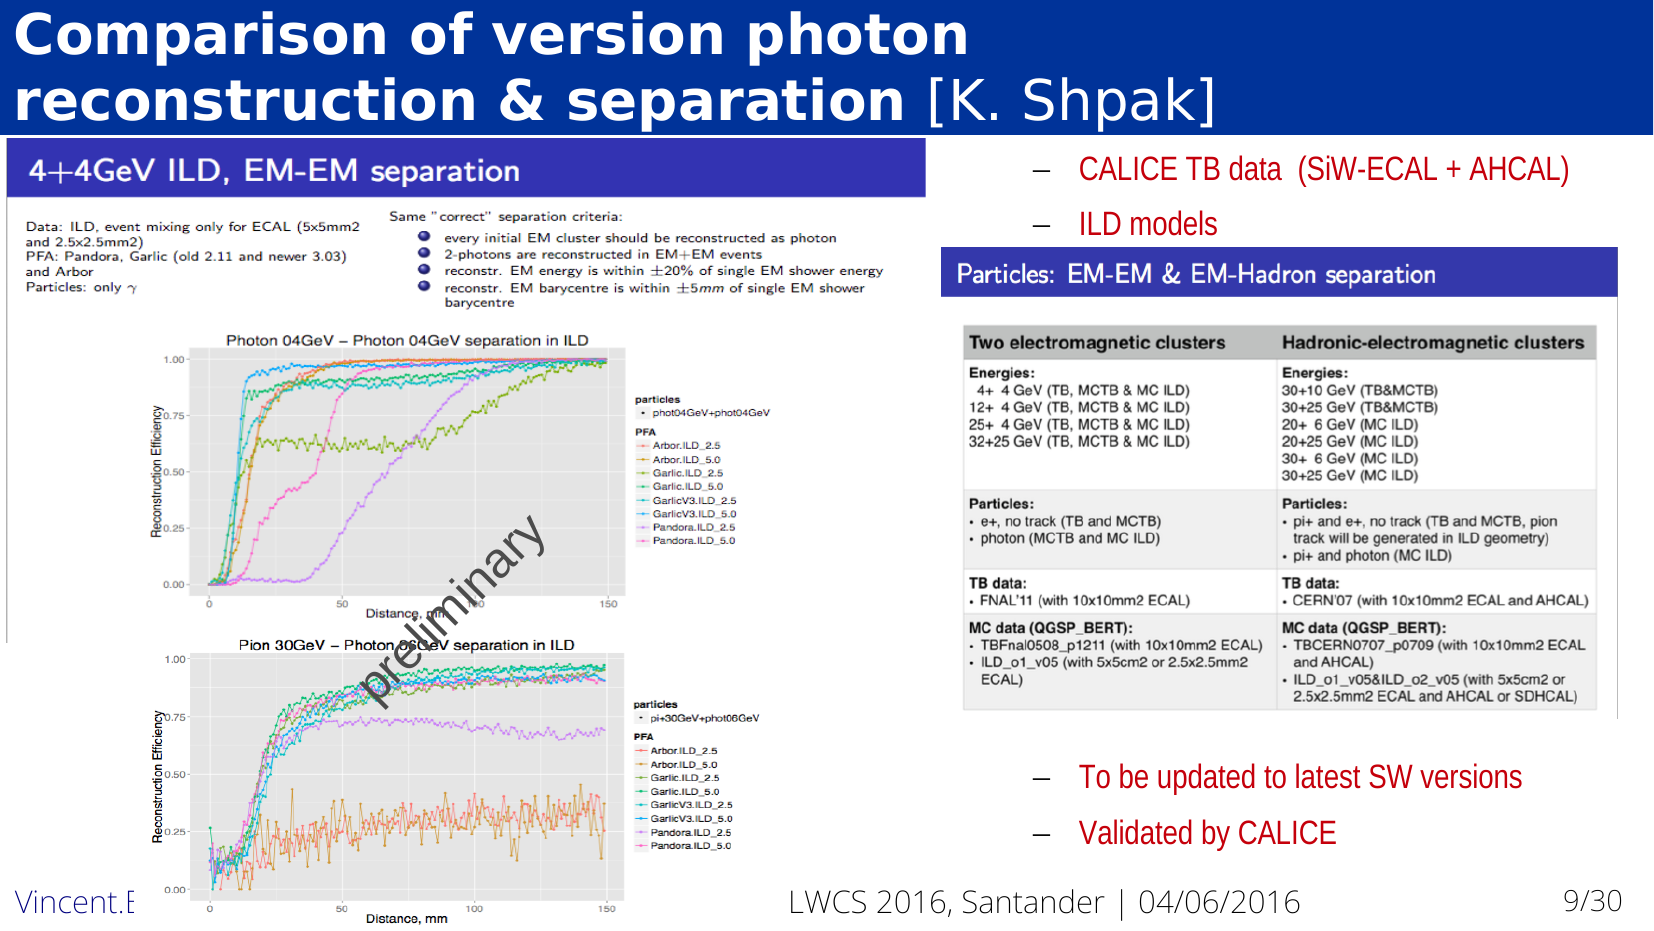

# Comparison of version photon reconstruction & separation [K. Shpak]
CALICE TB data (SiW-ECAL + AHCAL)
ILD models
To be updated to latest SW versions
Validated by CALICE
preliminary
ARBOR status | ECFA LWCS 2016, Santander | 04/06/2016
9